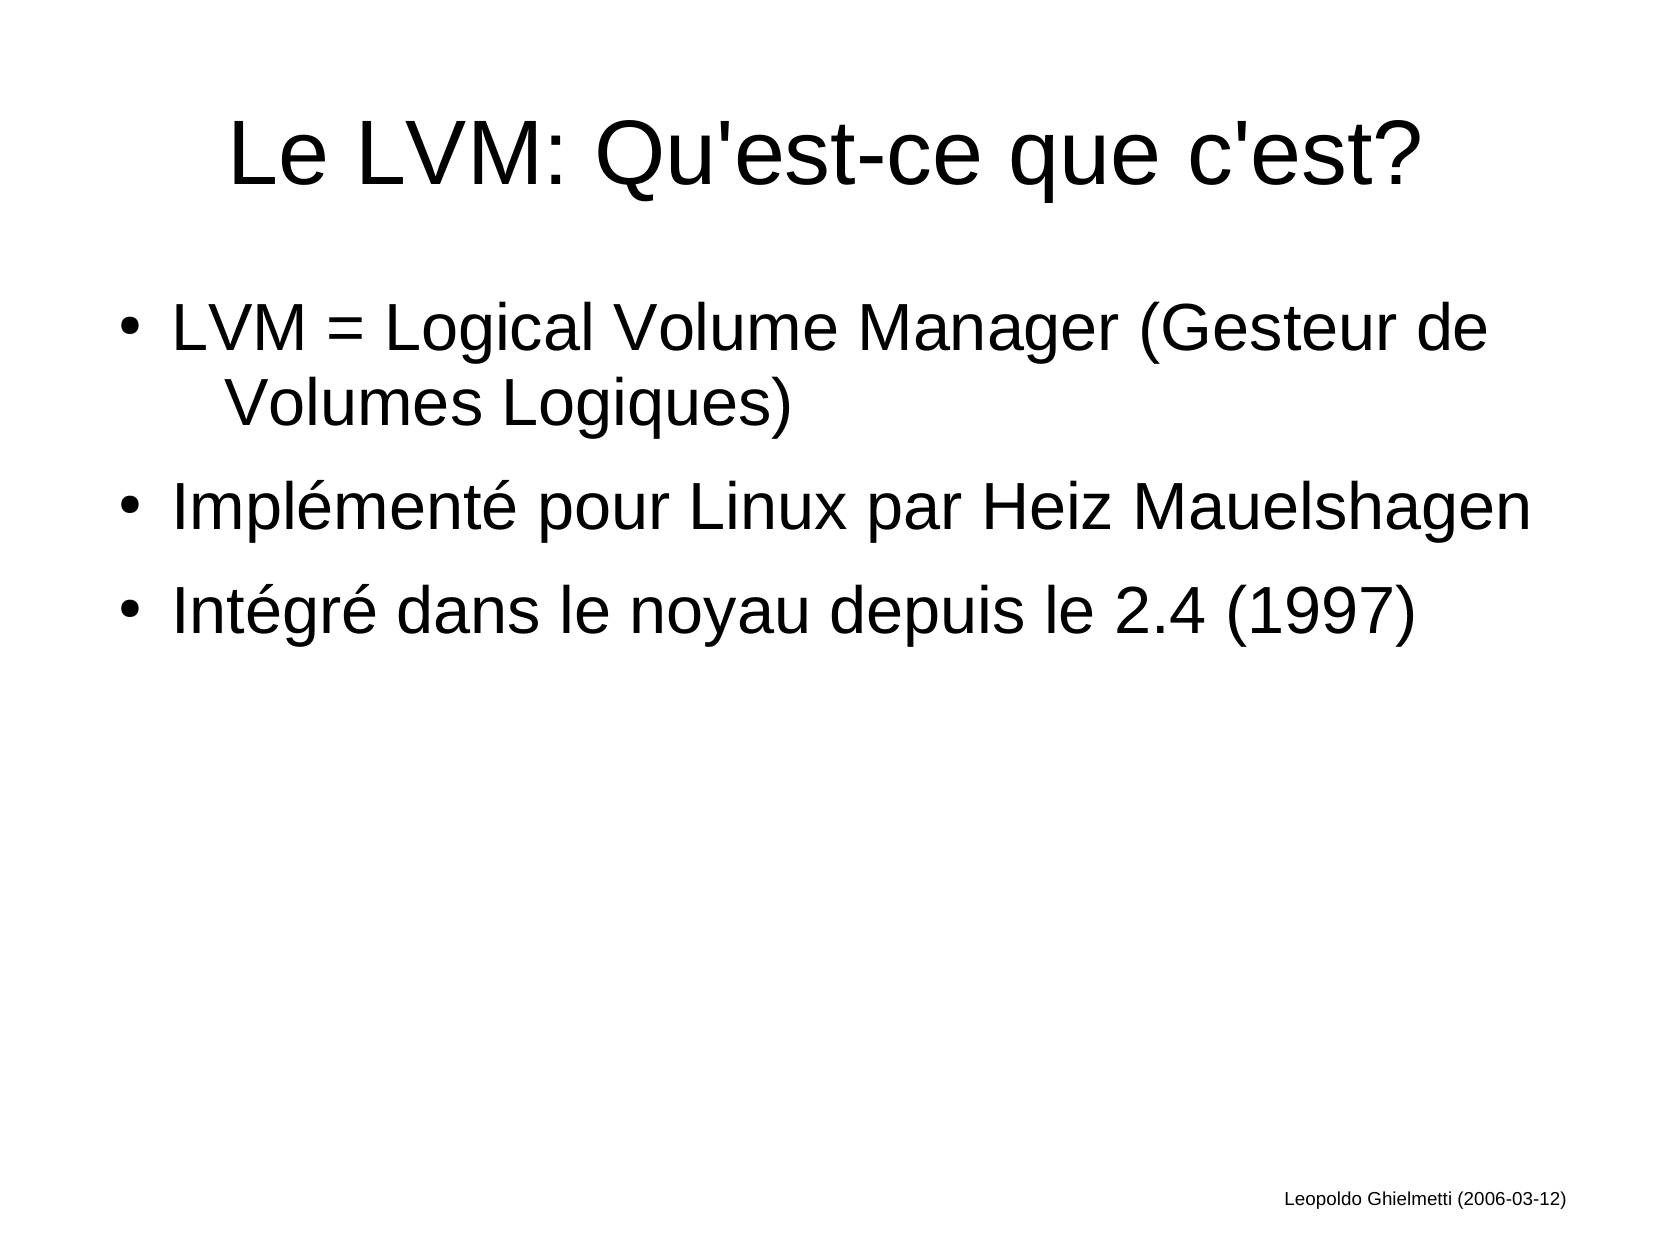

# Le LVM: Qu'est-ce que c'est?
LVM = Logical Volume Manager (Gesteur de Volumes Logiques)
Implémenté pour Linux par Heiz Mauelshagen
Intégré dans le noyau depuis le 2.4 (1997)
Leopoldo Ghielmetti (2006-03-12)